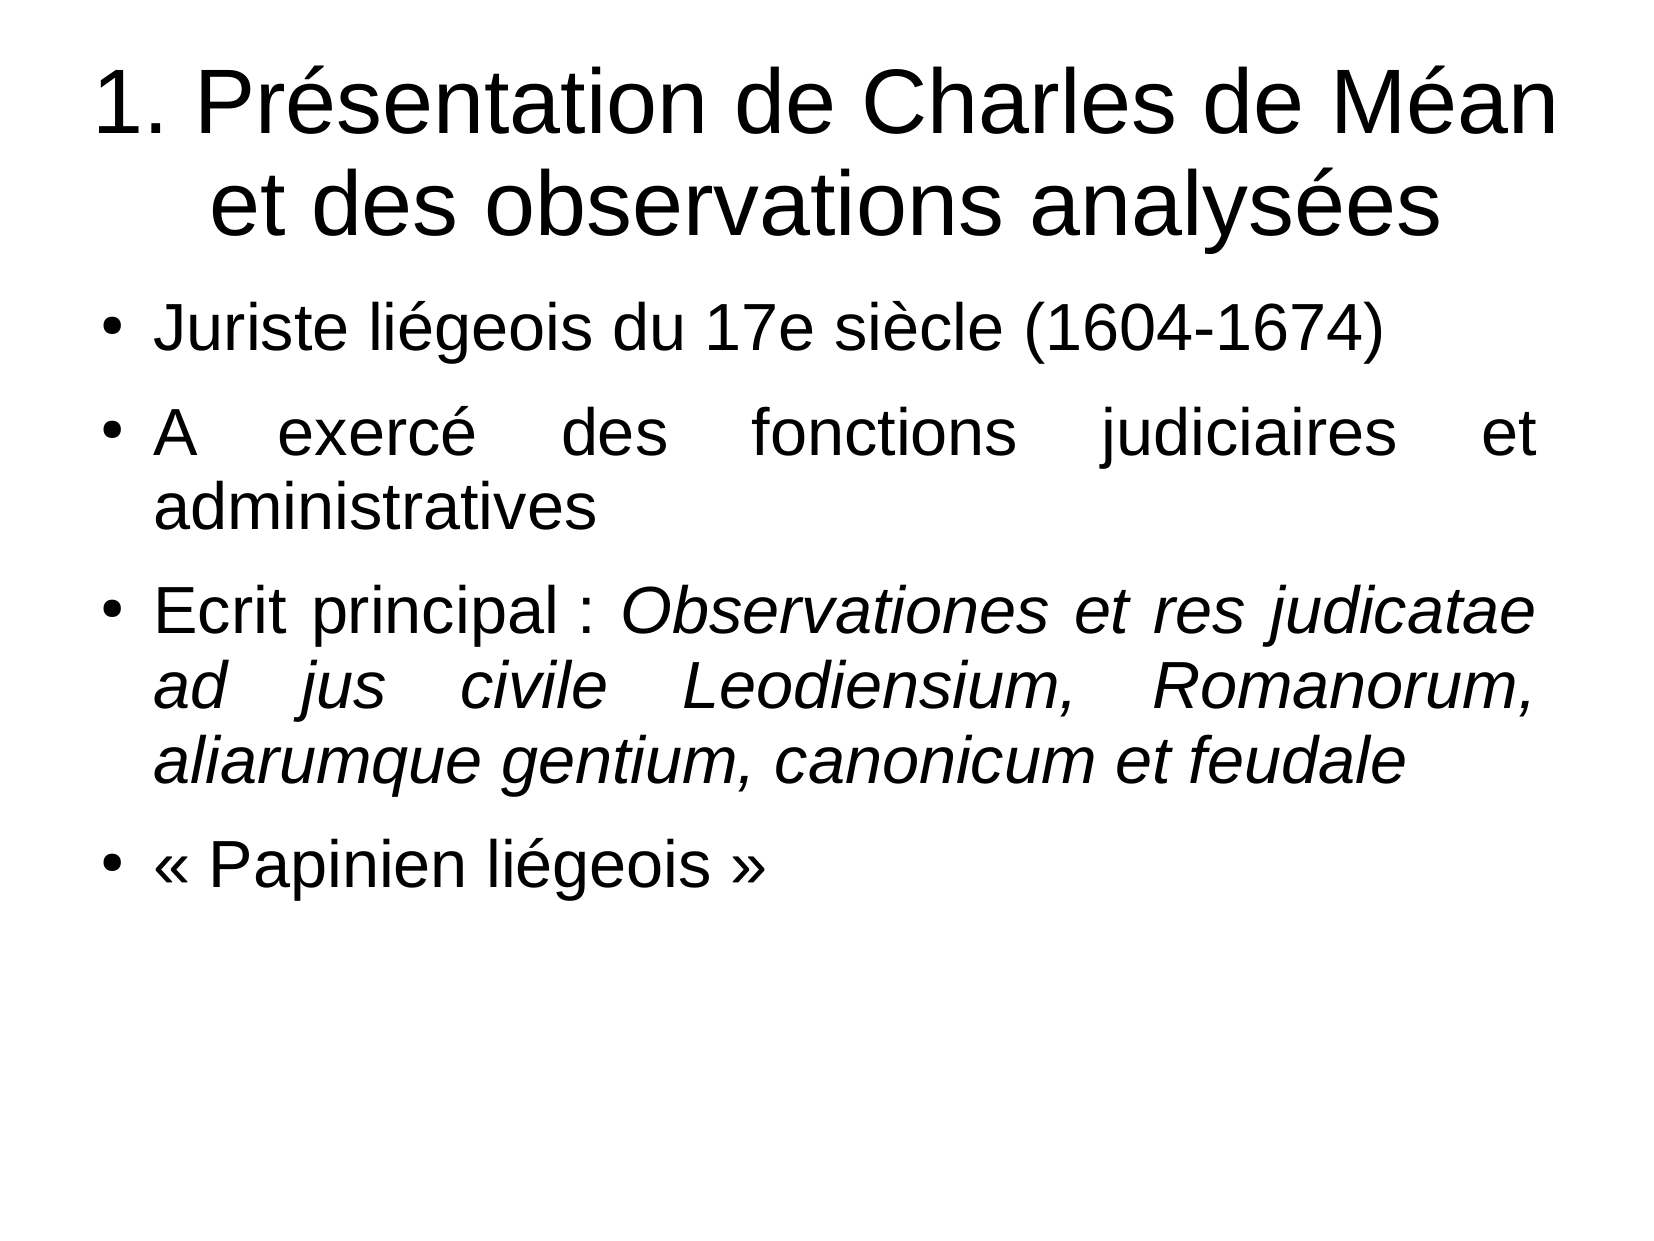

# 1. Présentation de Charles de Méan et des observations analysées
Juriste liégeois du 17e siècle (1604-1674)
A exercé des fonctions judiciaires et administratives
Ecrit principal : Observationes et res judicatae ad jus civile Leodiensium, Romanorum, aliarumque gentium, canonicum et feudale
« Papinien liégeois »